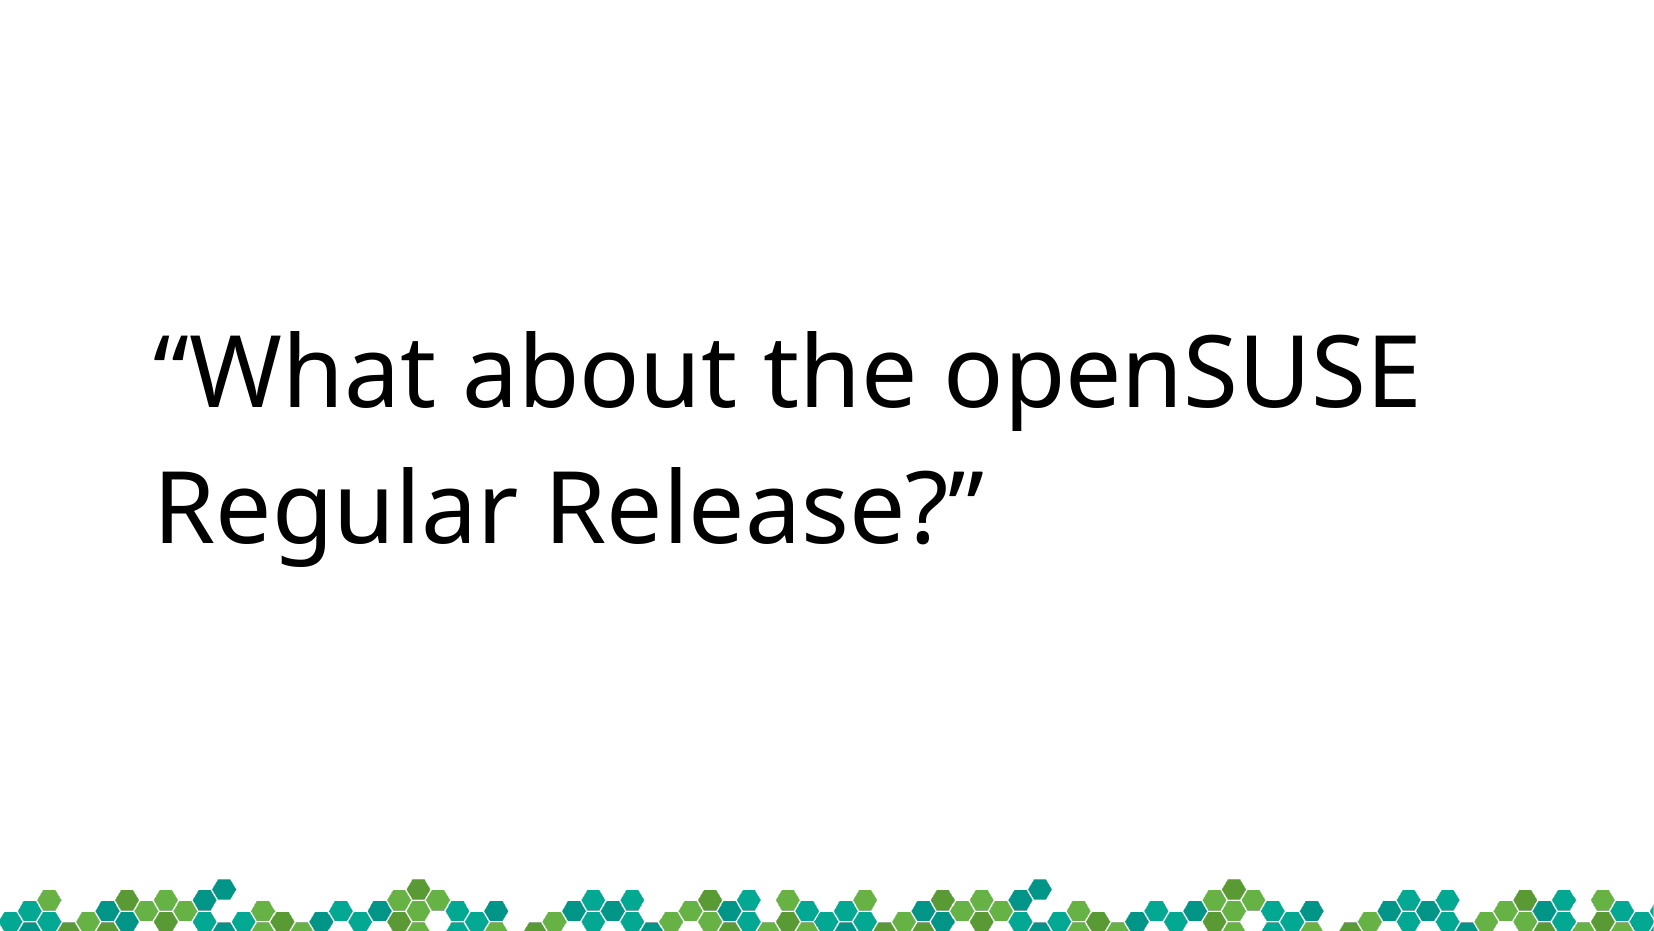

#
“What about the openSUSE Regular Release?”